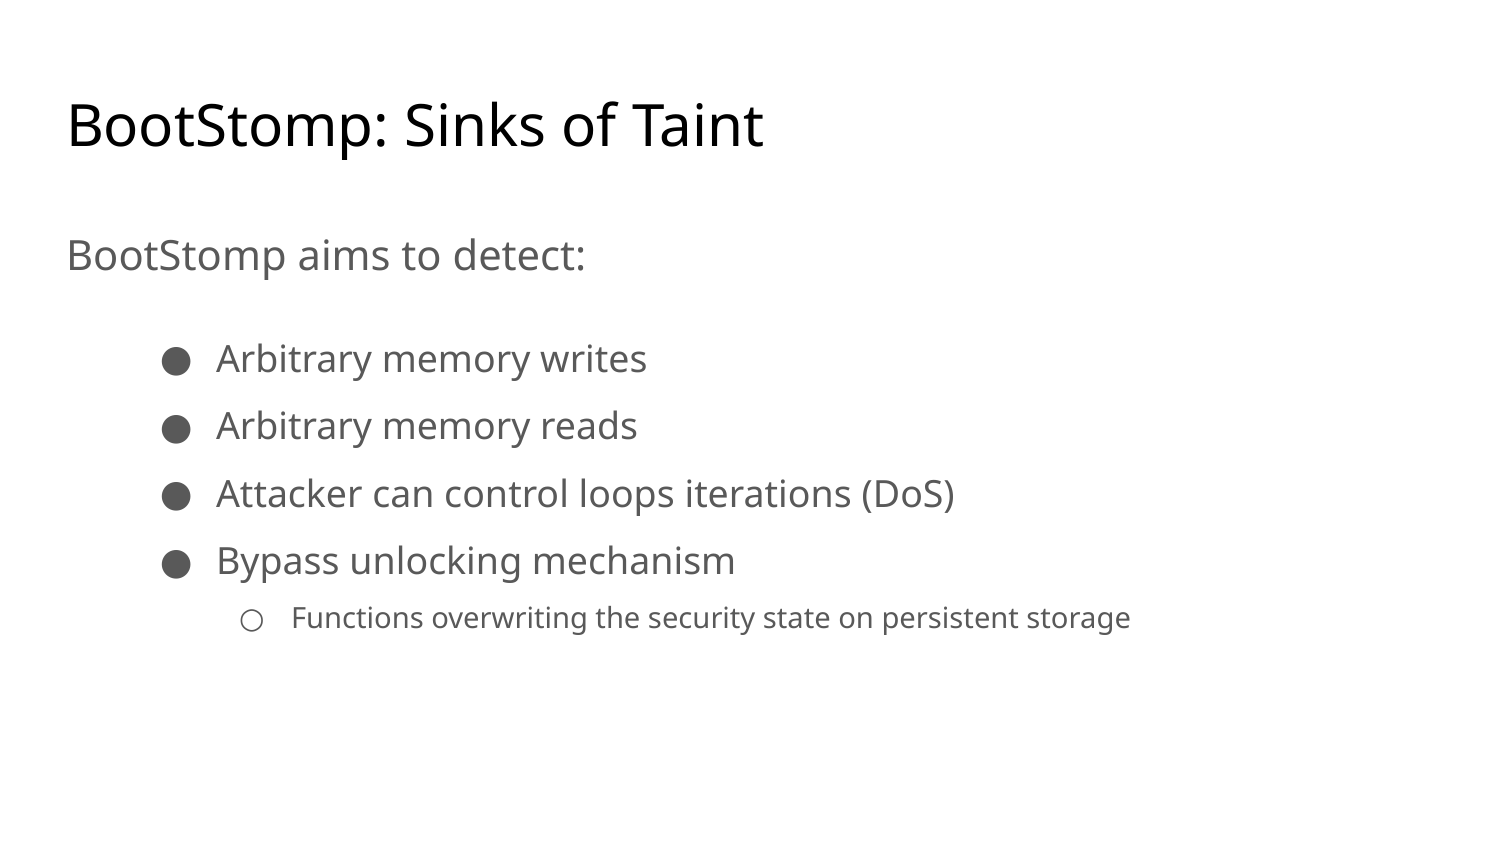

# BootStomp: Sinks of Taint
BootStomp aims to detect:
Arbitrary memory writes
Arbitrary memory reads
Attacker can control loops iterations (DoS)
Bypass unlocking mechanism
Functions overwriting the security state on persistent storage